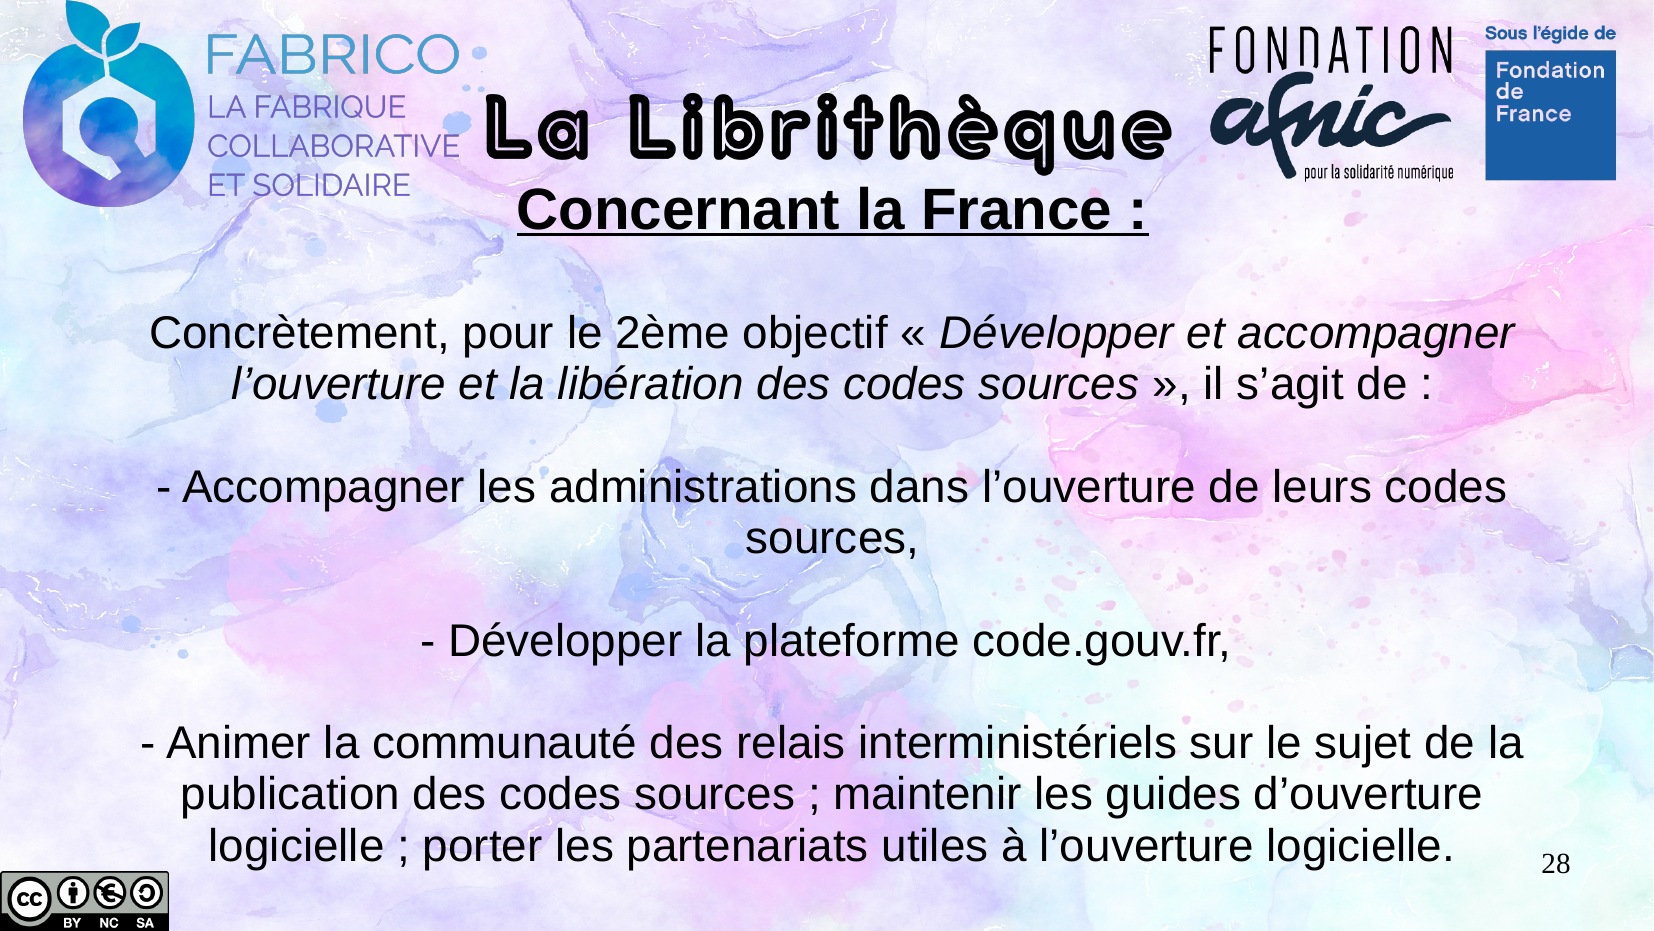

# Concernant la France :
Concrètement, pour le 2ème objectif « Développer et accompagner l’ouverture et la libération des codes sources », il s’agit de :
- Accompagner les administrations dans l’ouverture de leurs codes sources,
- Développer la plateforme code.gouv.fr,
- Animer la communauté des relais interministériels sur le sujet de la publication des codes sources ; maintenir les guides d’ouverture logicielle ; porter les partenariats utiles à l’ouverture logicielle.
28